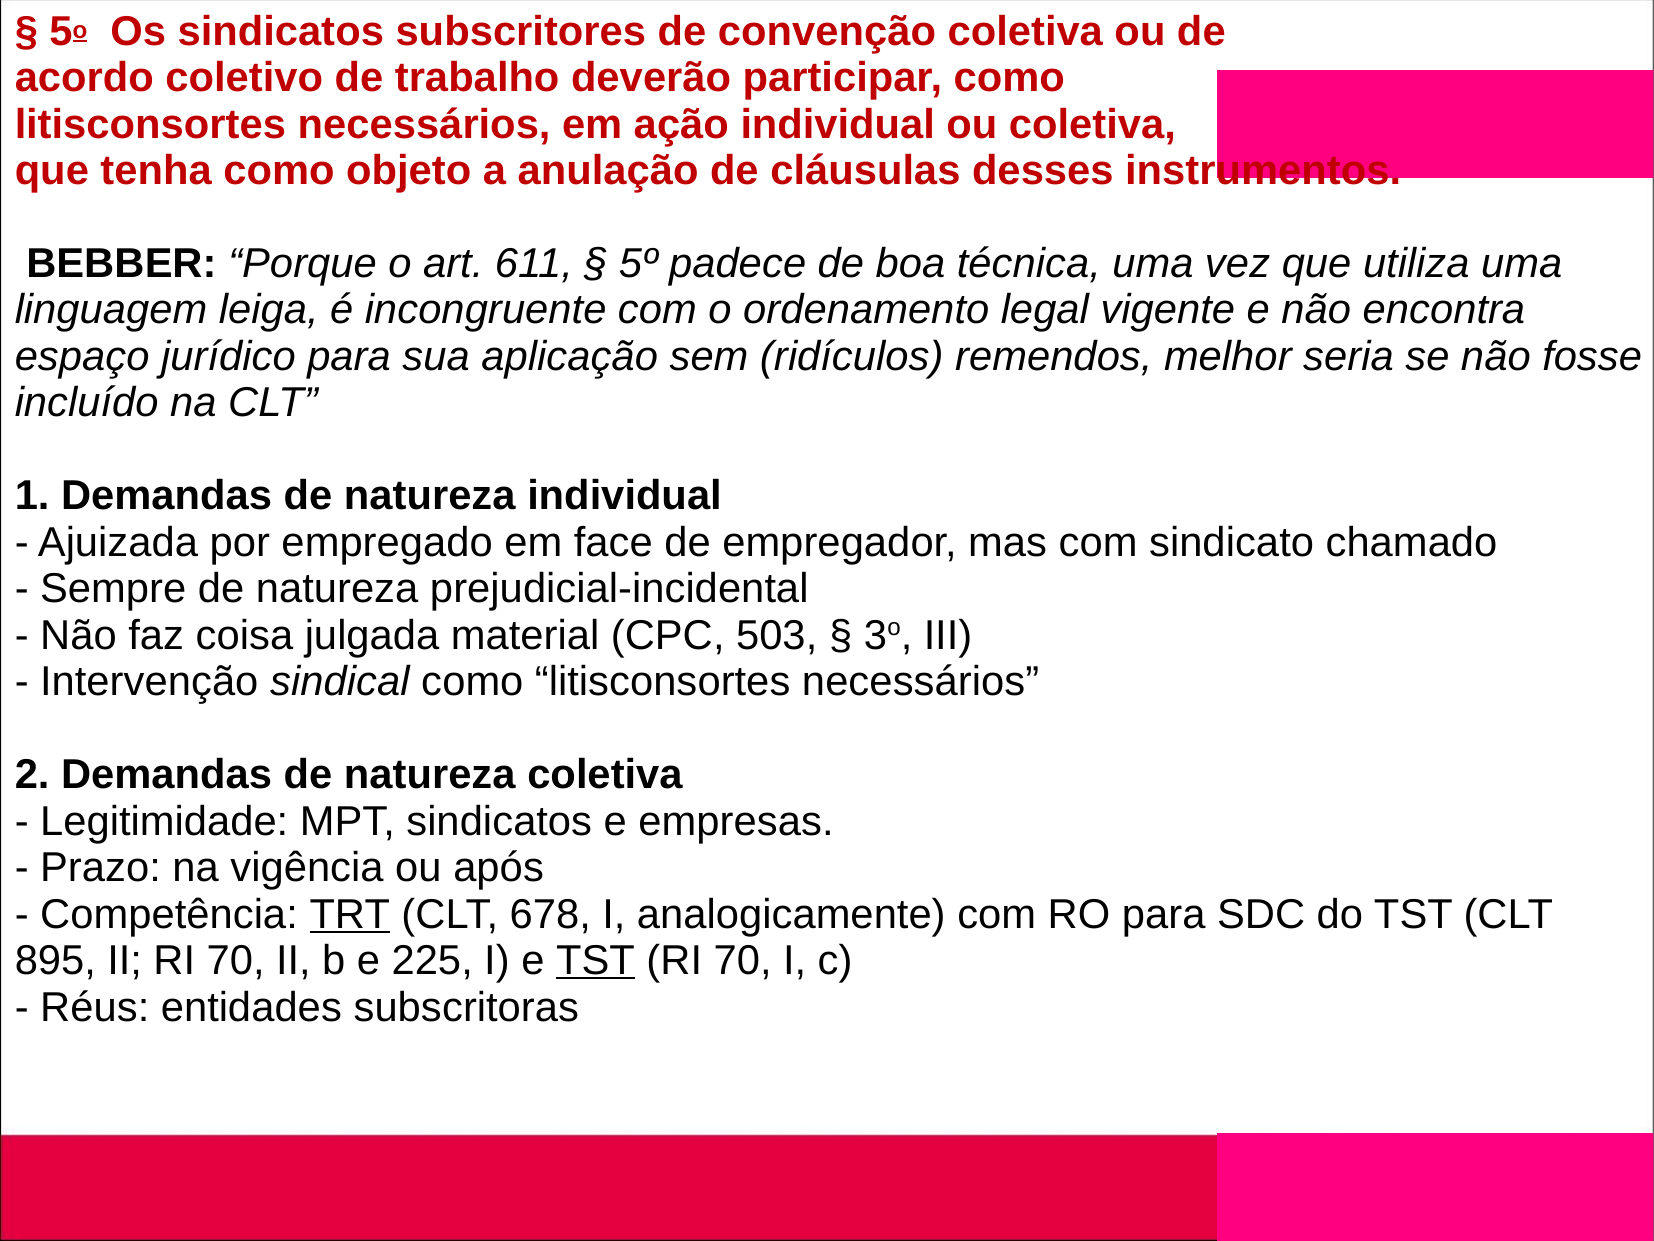

§ 5o  Os sindicatos subscritores de convenção coletiva ou de
acordo coletivo de trabalho deverão participar, como
litisconsortes necessários, em ação individual ou coletiva,
que tenha como objeto a anulação de cláusulas desses instrumentos.
 BEBBER: “Porque o art. 611, § 5º padece de boa técnica, uma vez que utiliza uma linguagem leiga, é incongruente com o ordenamento legal vigente e não encontra espaço jurídico para sua aplicação sem (ridículos) remendos, melhor seria se não fosse incluído na CLT”
1. Demandas de natureza individual
- Ajuizada por empregado em face de empregador, mas com sindicato chamado
- Sempre de natureza prejudicial-incidental
- Não faz coisa julgada material (CPC, 503, § 3o, III)
- Intervenção sindical como “litisconsortes necessários”
2. Demandas de natureza coletiva
- Legitimidade: MPT, sindicatos e empresas.
- Prazo: na vigência ou após
- Competência: TRT (CLT, 678, I, analogicamente) com RO para SDC do TST (CLT 895, II; RI 70, II, b e 225, I) e TST (RI 70, I, c)
- Réus: entidades subscritoras